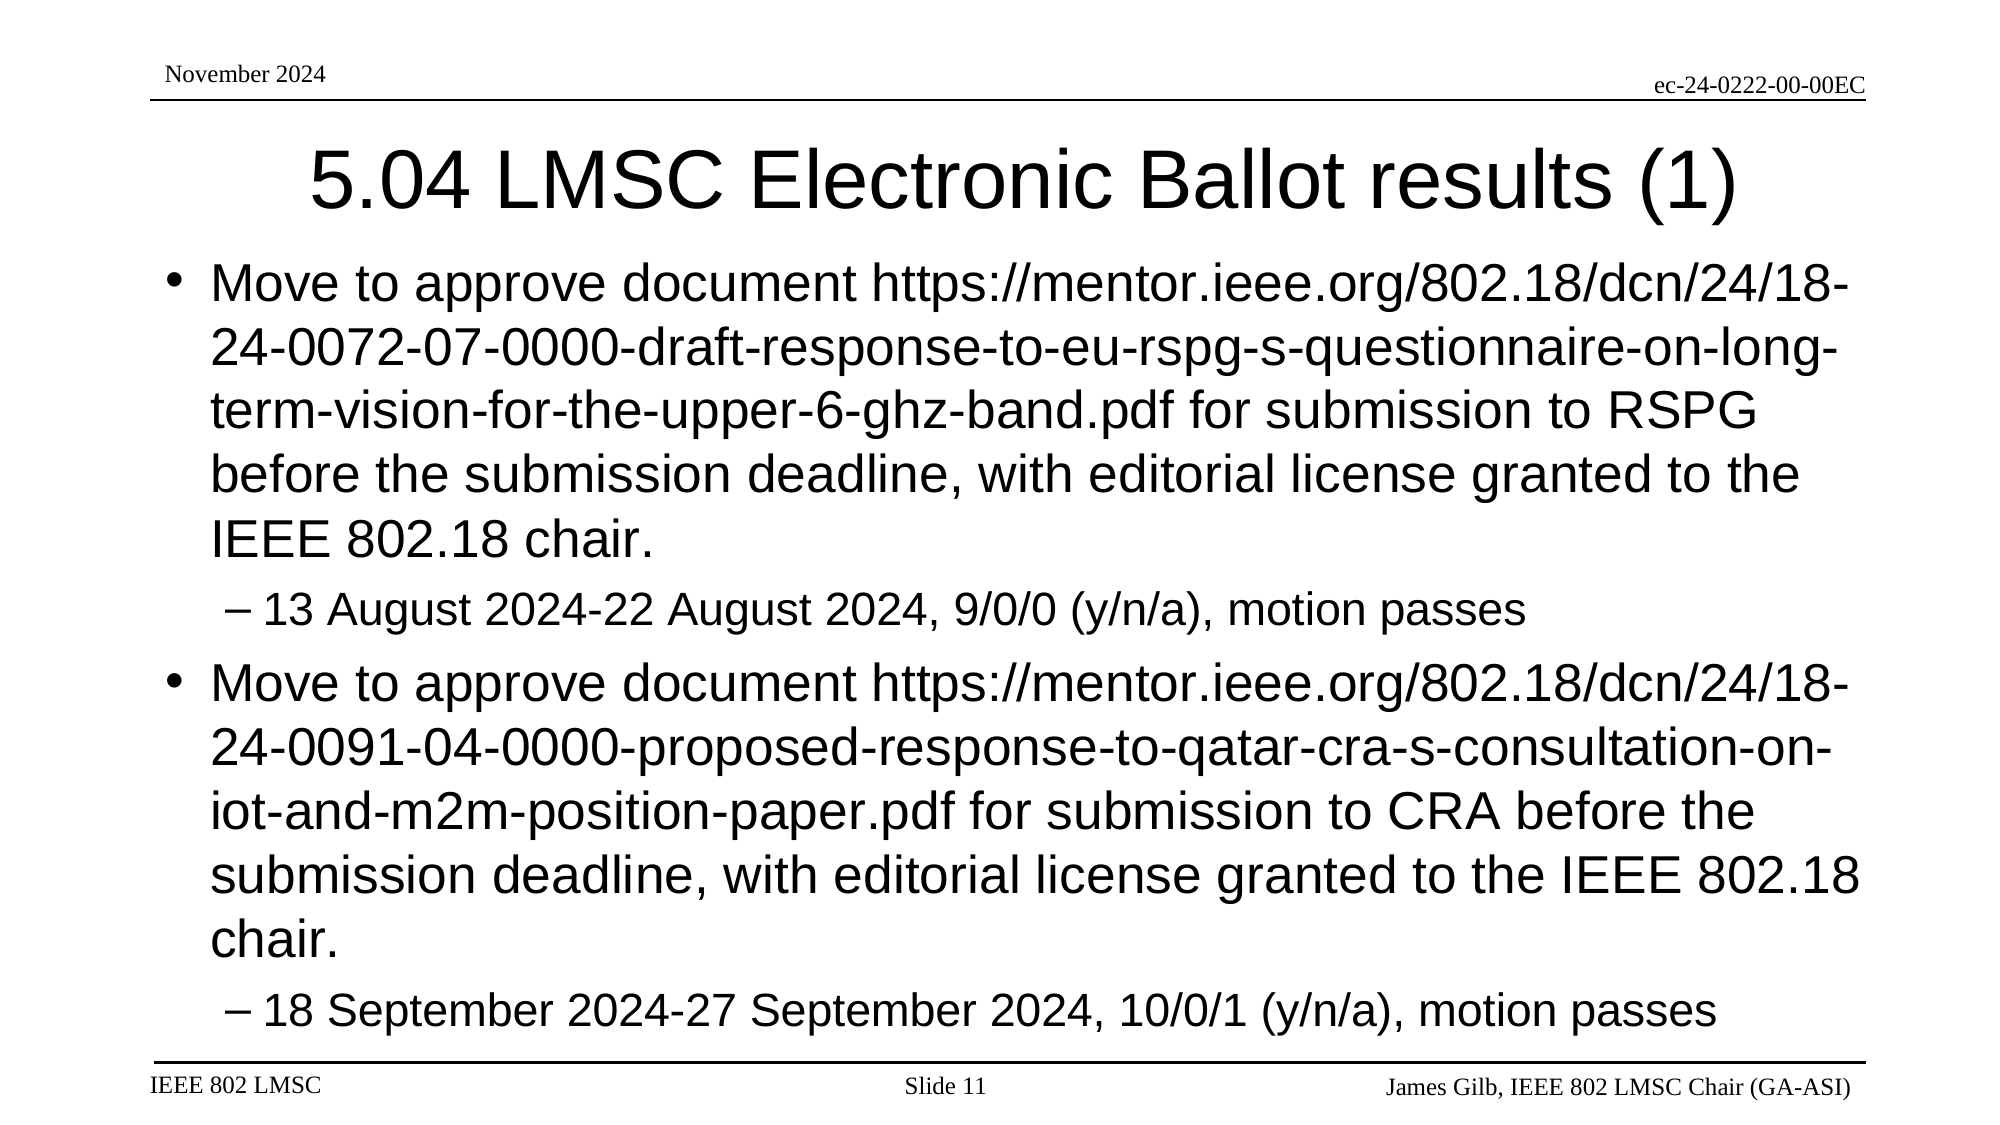

# 5.04 LMSC Electronic Ballot results (1)
Move to approve document https://mentor.ieee.org/802.18/dcn/24/18-24-0072-07-0000-draft-response-to-eu-rspg-s-questionnaire-on-long-term-vision-for-the-upper-6-ghz-band.pdf for submission to RSPG before the submission deadline, with editorial license granted to the IEEE 802.18 chair.
13 August 2024-22 August 2024, 9/0/0 (y/n/a), motion passes
Move to approve document https://mentor.ieee.org/802.18/dcn/24/18-24-0091-04-0000-proposed-response-to-qatar-cra-s-consultation-on-iot-and-m2m-position-paper.pdf for submission to CRA before the submission deadline, with editorial license granted to the IEEE 802.18 chair.
18 September 2024-27 September 2024, 10/0/1 (y/n/a), motion passes
11